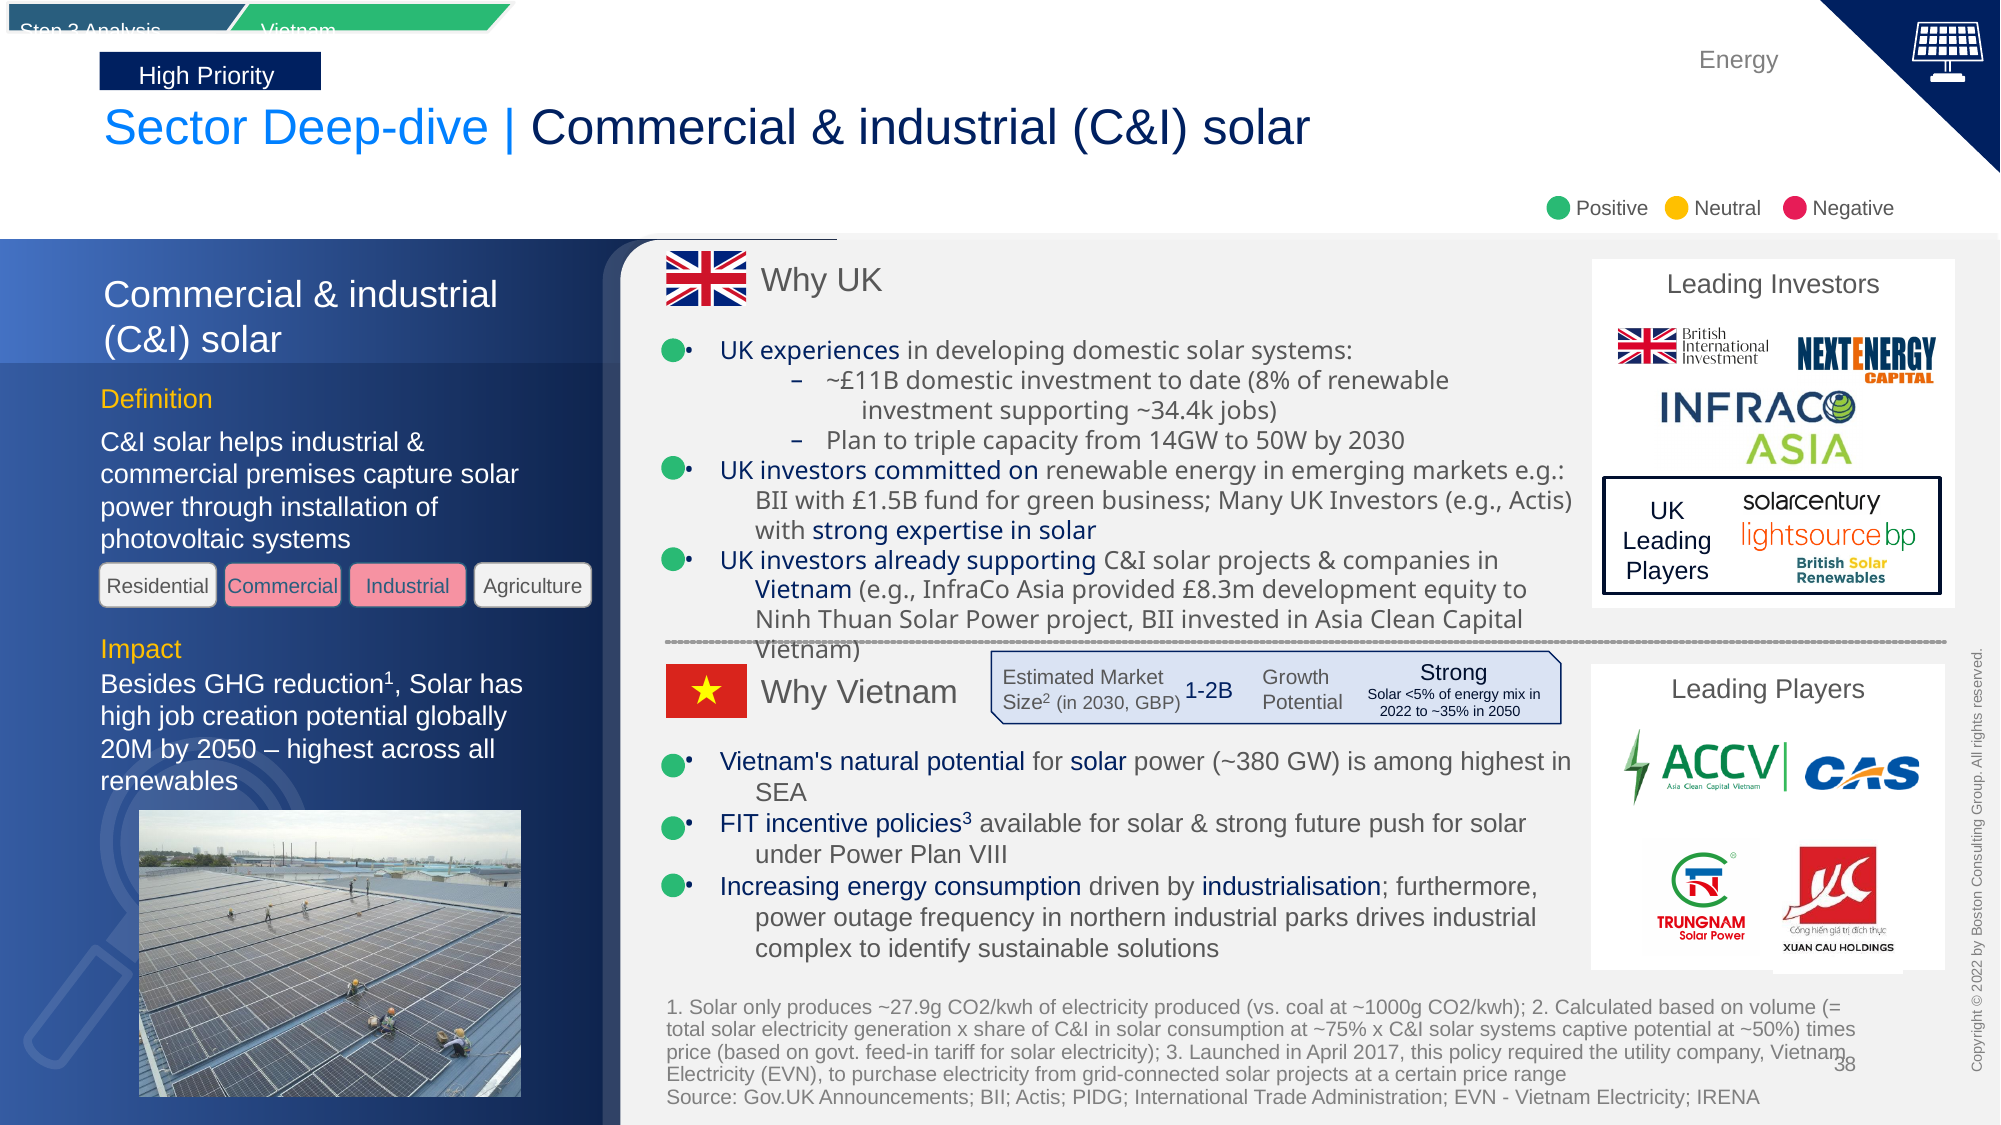

Step 3 Analysis
Vietnam
Energy
High Priority
# Sector Deep-dive | Commercial & industrial (C&I) solar
Positive
Neutral
Negative
Copyright © 2022 by Boston Consulting Group. All rights reserved.
1
Why UK
Leading Investors
Commercial & industrial (C&I) solar
UK experiences in developing domestic solar systems:
~£11B domestic investment to date (8% of renewable investment supporting ~34.4k jobs)
Plan to triple capacity from 14GW to 50W by 2030
UK investors committed on renewable energy in emerging markets e.g.: BII with £1.5B fund for green business; Many UK Investors (e.g., Actis) with strong expertise in solar
UK investors already supporting C&I solar projects & companies in Vietnam (e.g., InfraCo Asia provided £8.3m development equity to Ninh Thuan Solar Power project, BII invested in Asia Clean Capital Vietnam)
Definition
C&I solar helps industrial & commercial premises capture solar power through installation of photovoltaic systems
UK Leading Players
Residential
Commercial
Industrial
Agriculture
Impact
Strong
Solar <5% of energy mix in 2022 to ~35% in 2050
Estimated Market Size2 (in 2030, GBP)
Growth Potential
1-2B
Leading Players
Besides GHG reduction1, Solar has high job creation potential globally 20M by 2050 – highest across all renewables
Why Vietnam
Vietnam's natural potential for solar power (~380 GW) is among highest in SEA
FIT incentive policies3 available for solar & strong future push for solar under Power Plan VIII
Increasing energy consumption driven by industrialisation; furthermore, power outage frequency in northern industrial parks drives industrial complex to identify sustainable solutions
1. Solar only produces ~27.9g CO2/kwh of electricity produced (vs. coal at ~1000g CO2/kwh); 2. Calculated based on volume (= total solar electricity generation x share of C&I in solar consumption at ~75% x C&I solar systems captive potential at ~50%) times price (based on govt. feed-in tariff for solar electricity); 3. Launched in April 2017, this policy required the utility company, Vietnam Electricity (EVN), to purchase electricity from grid-connected solar projects at a certain price range
Source: Gov.UK Announcements; BII; Actis; PIDG; International Trade Administration; EVN - Vietnam Electricity; IRENA